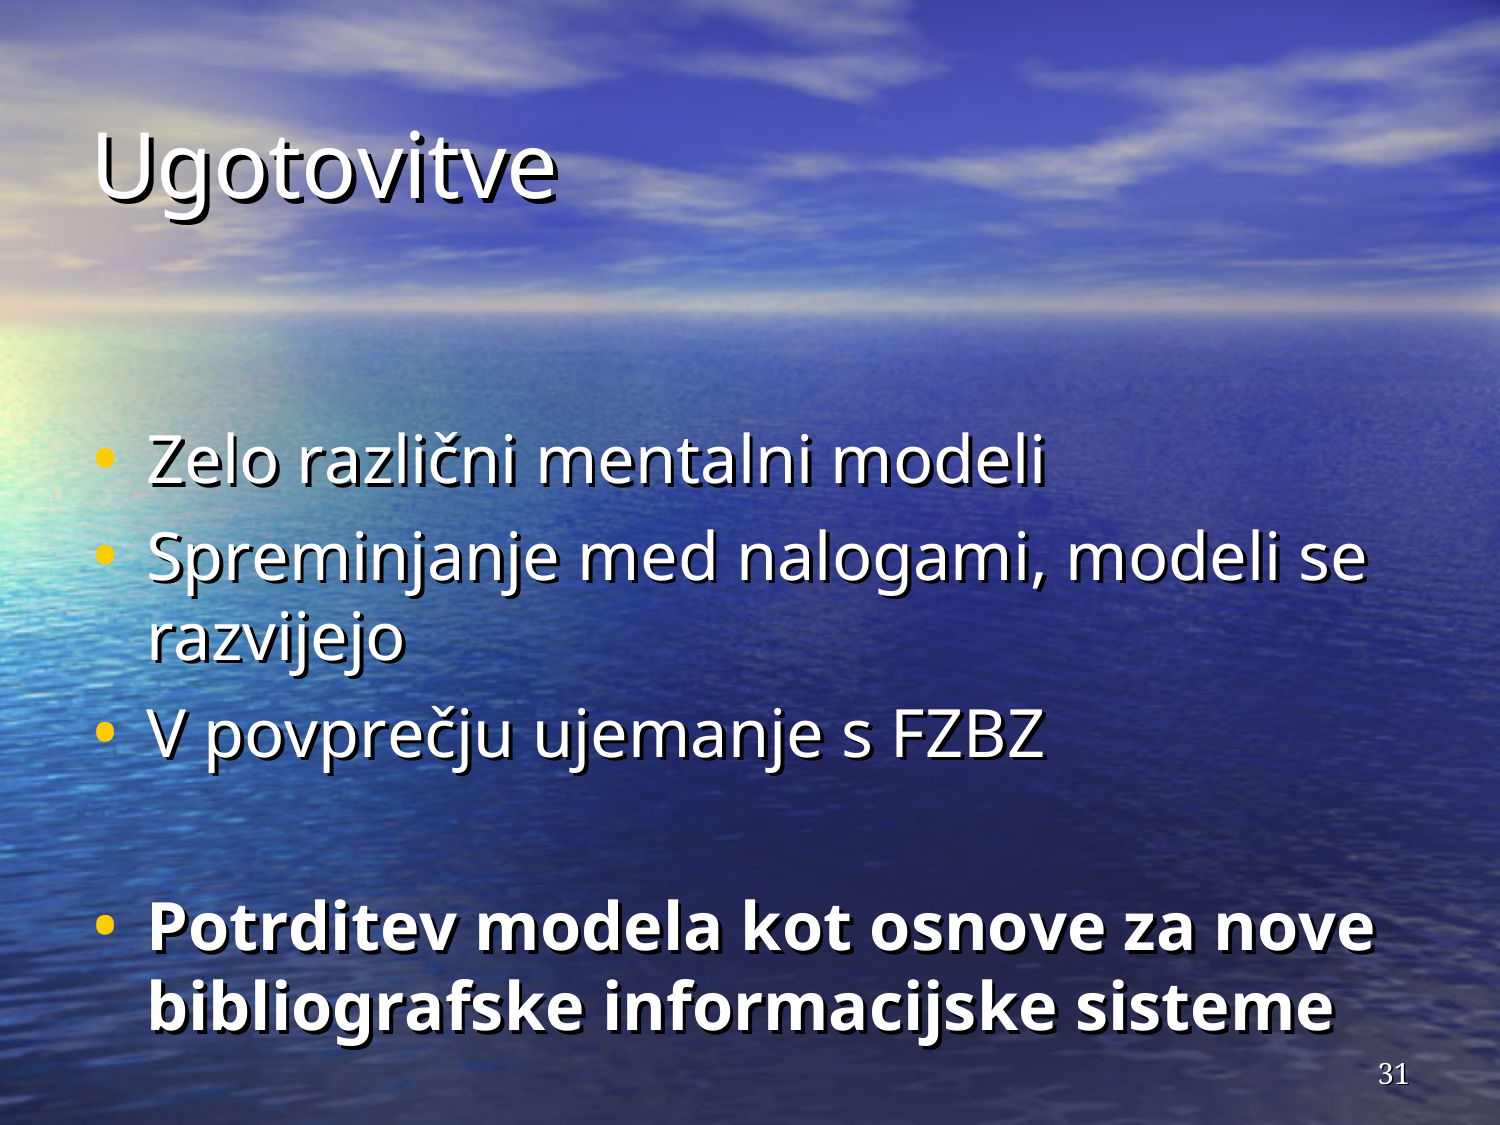

# Ugotovitve
Zelo različni mentalni modeli
Spreminjanje med nalogami, modeli se razvijejo
V povprečju ujemanje s FZBZ
Potrditev modela kot osnove za nove bibliografske informacijske sisteme